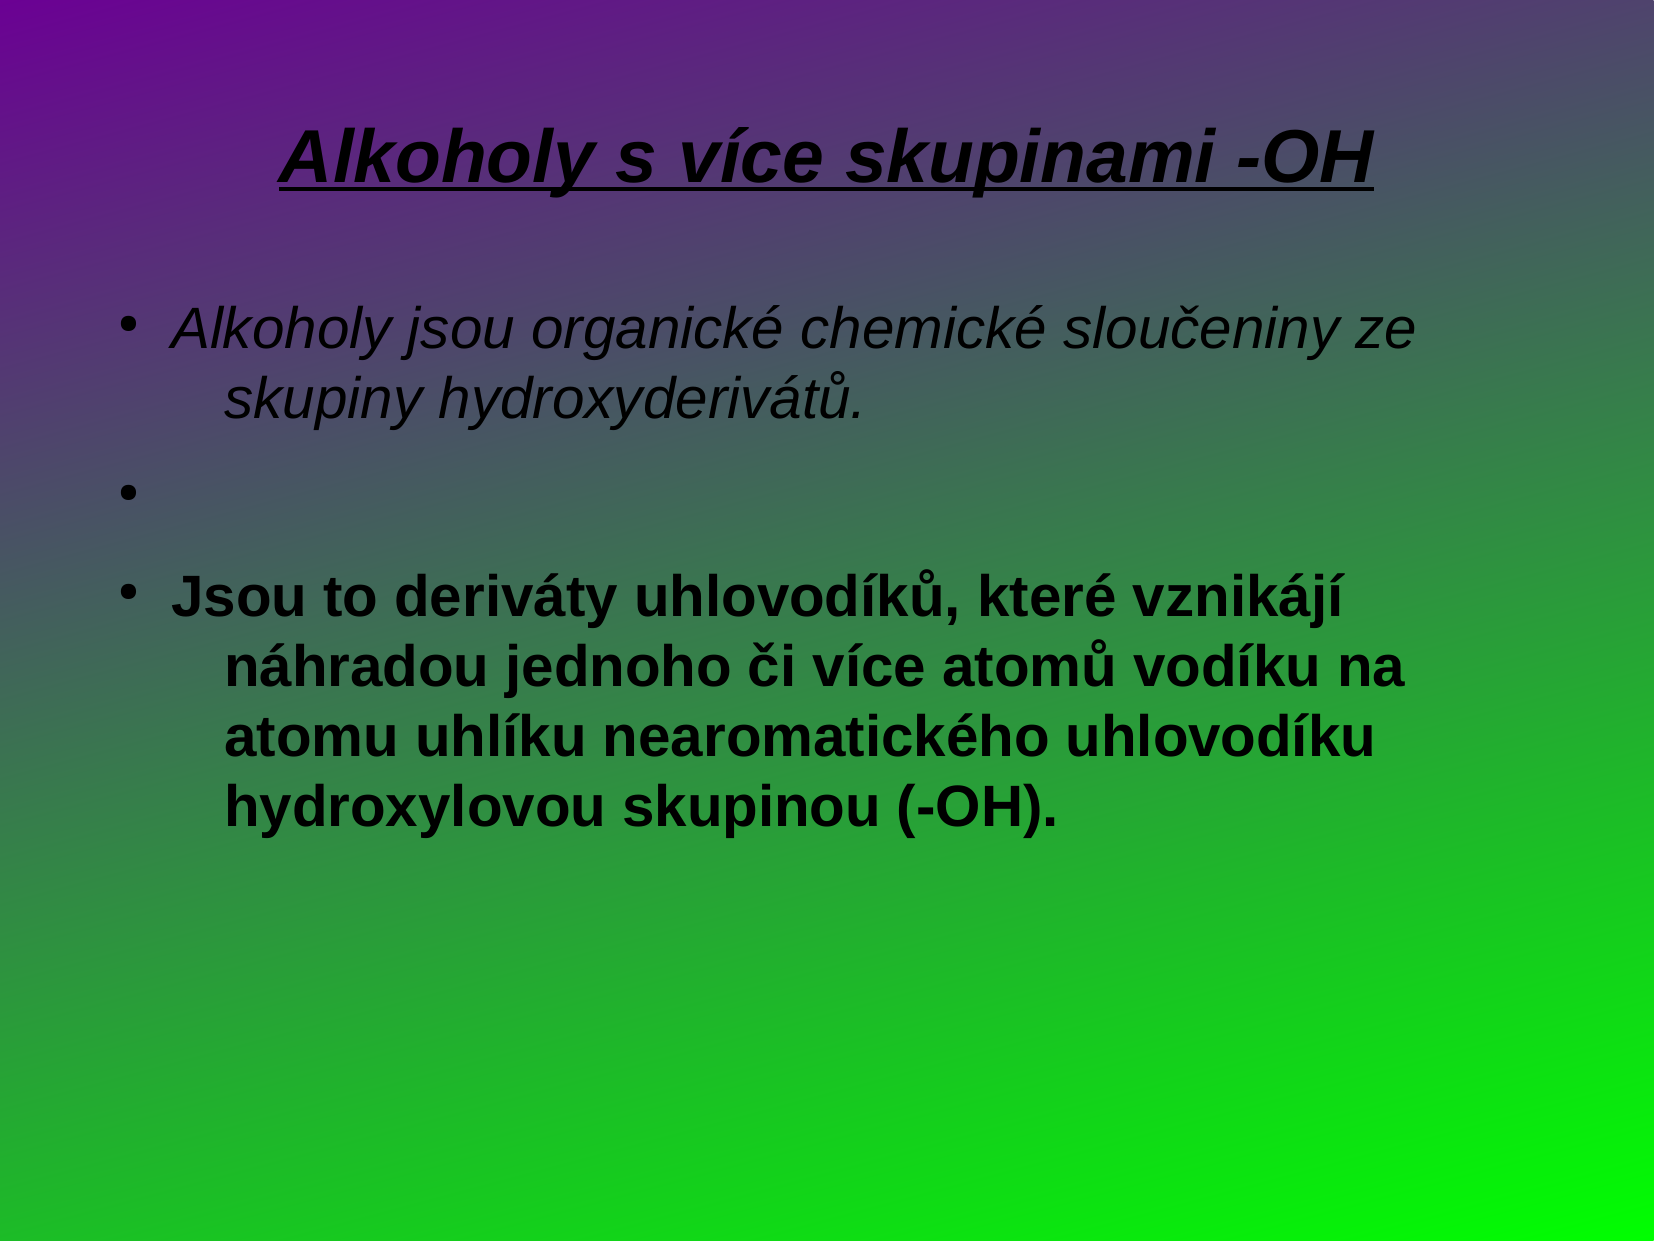

# Alkoholy s více skupinami -OH
Alkoholy jsou organické chemické sloučeniny ze skupiny hydroxyderivátů.
Jsou to deriváty uhlovodíků, které vznikájí náhradou jednoho či více atomů vodíku na atomu uhlíku nearomatického uhlovodíku hydroxylovou skupinou (-OH).